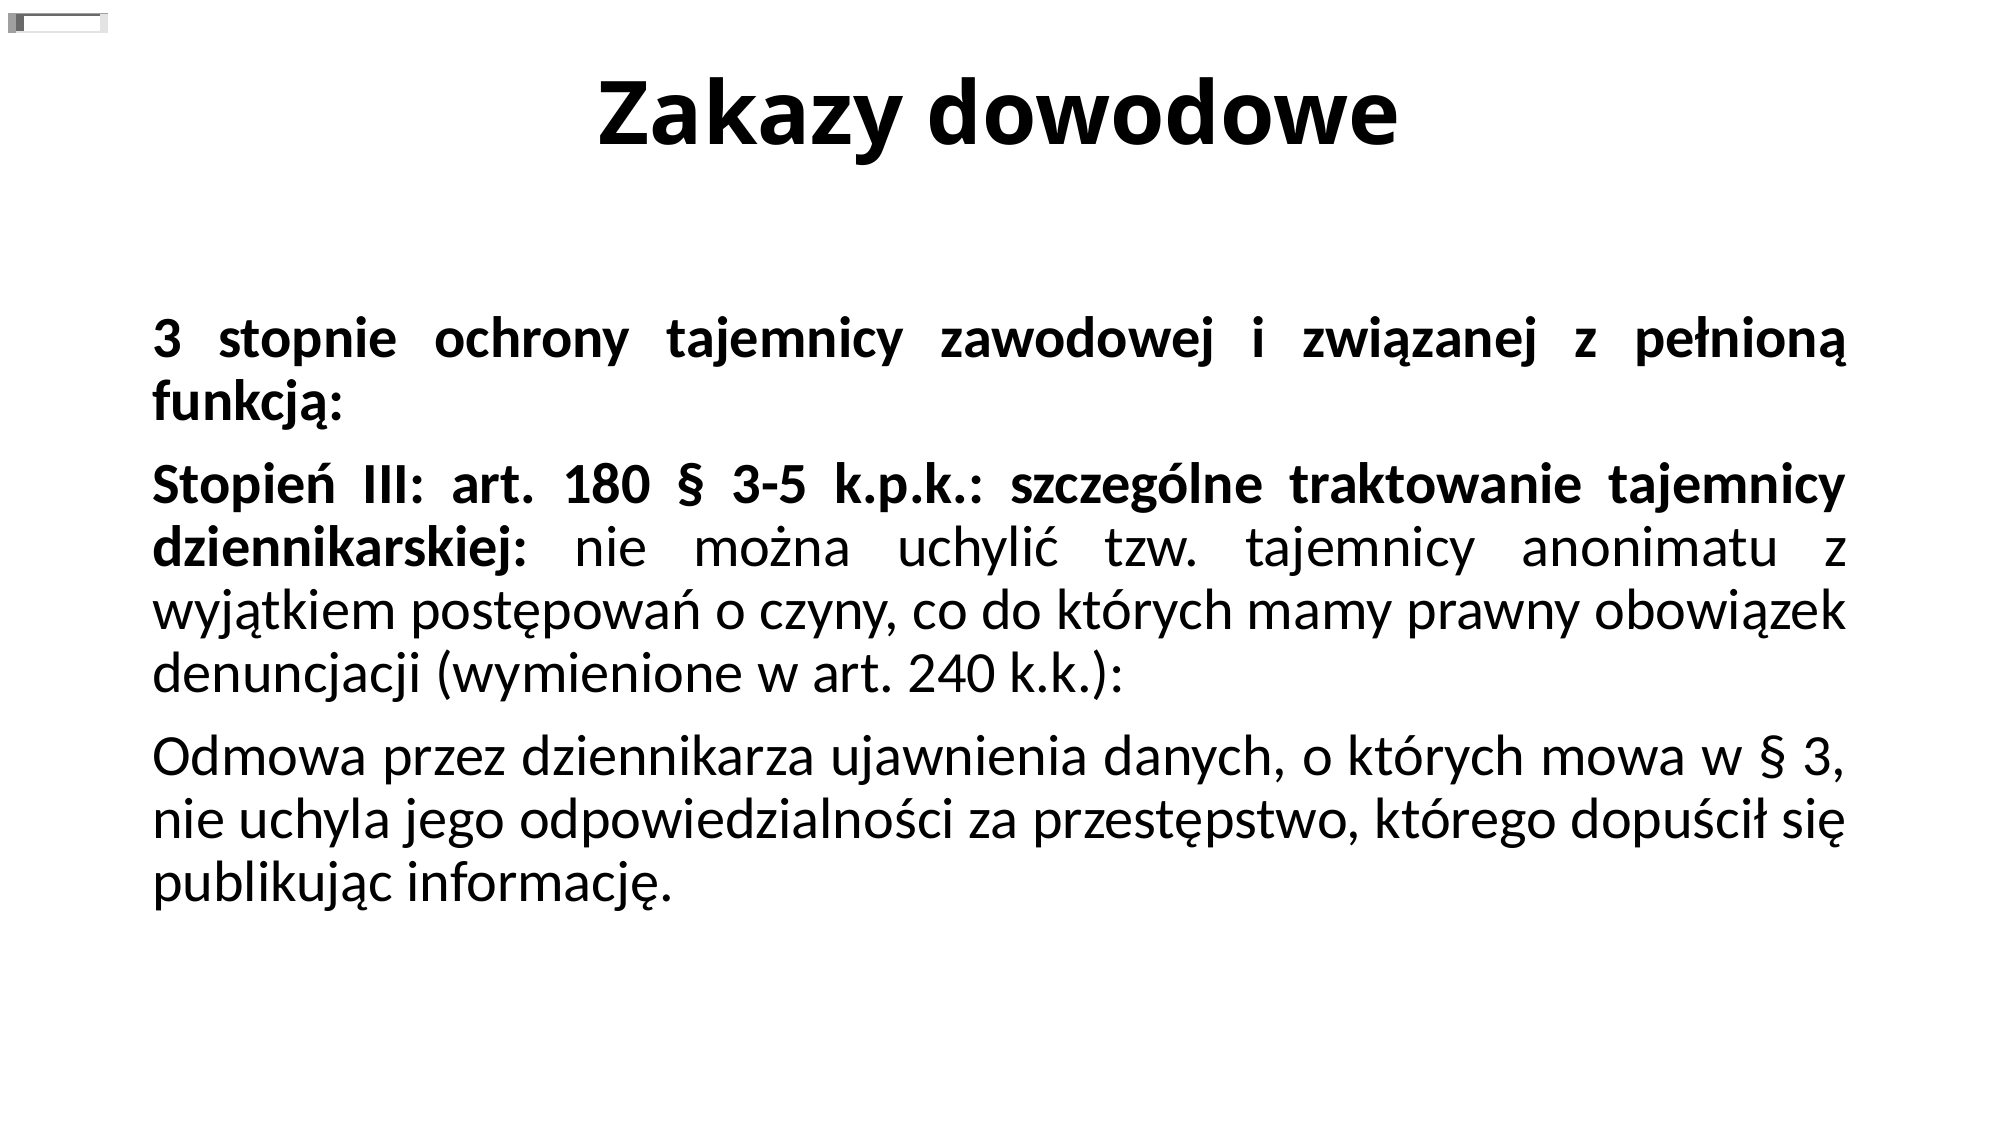

# Zakazy dowodowe
3 stopnie ochrony tajemnicy zawodowej i związanej z pełnioną funkcją:
Stopień III: art. 180 § 3-5 k.p.k.: szczególne traktowanie tajemnicy dziennikarskiej: nie można uchylić tzw. tajemnicy anonimatu z wyjątkiem postępowań o czyny, co do których mamy prawny obowiązek denuncjacji (wymienione w art. 240 k.k.):
Odmowa przez dziennikarza ujawnienia danych, o których mowa w § 3, nie uchyla jego odpowiedzialności za przestępstwo, którego dopuścił się publikując informację.